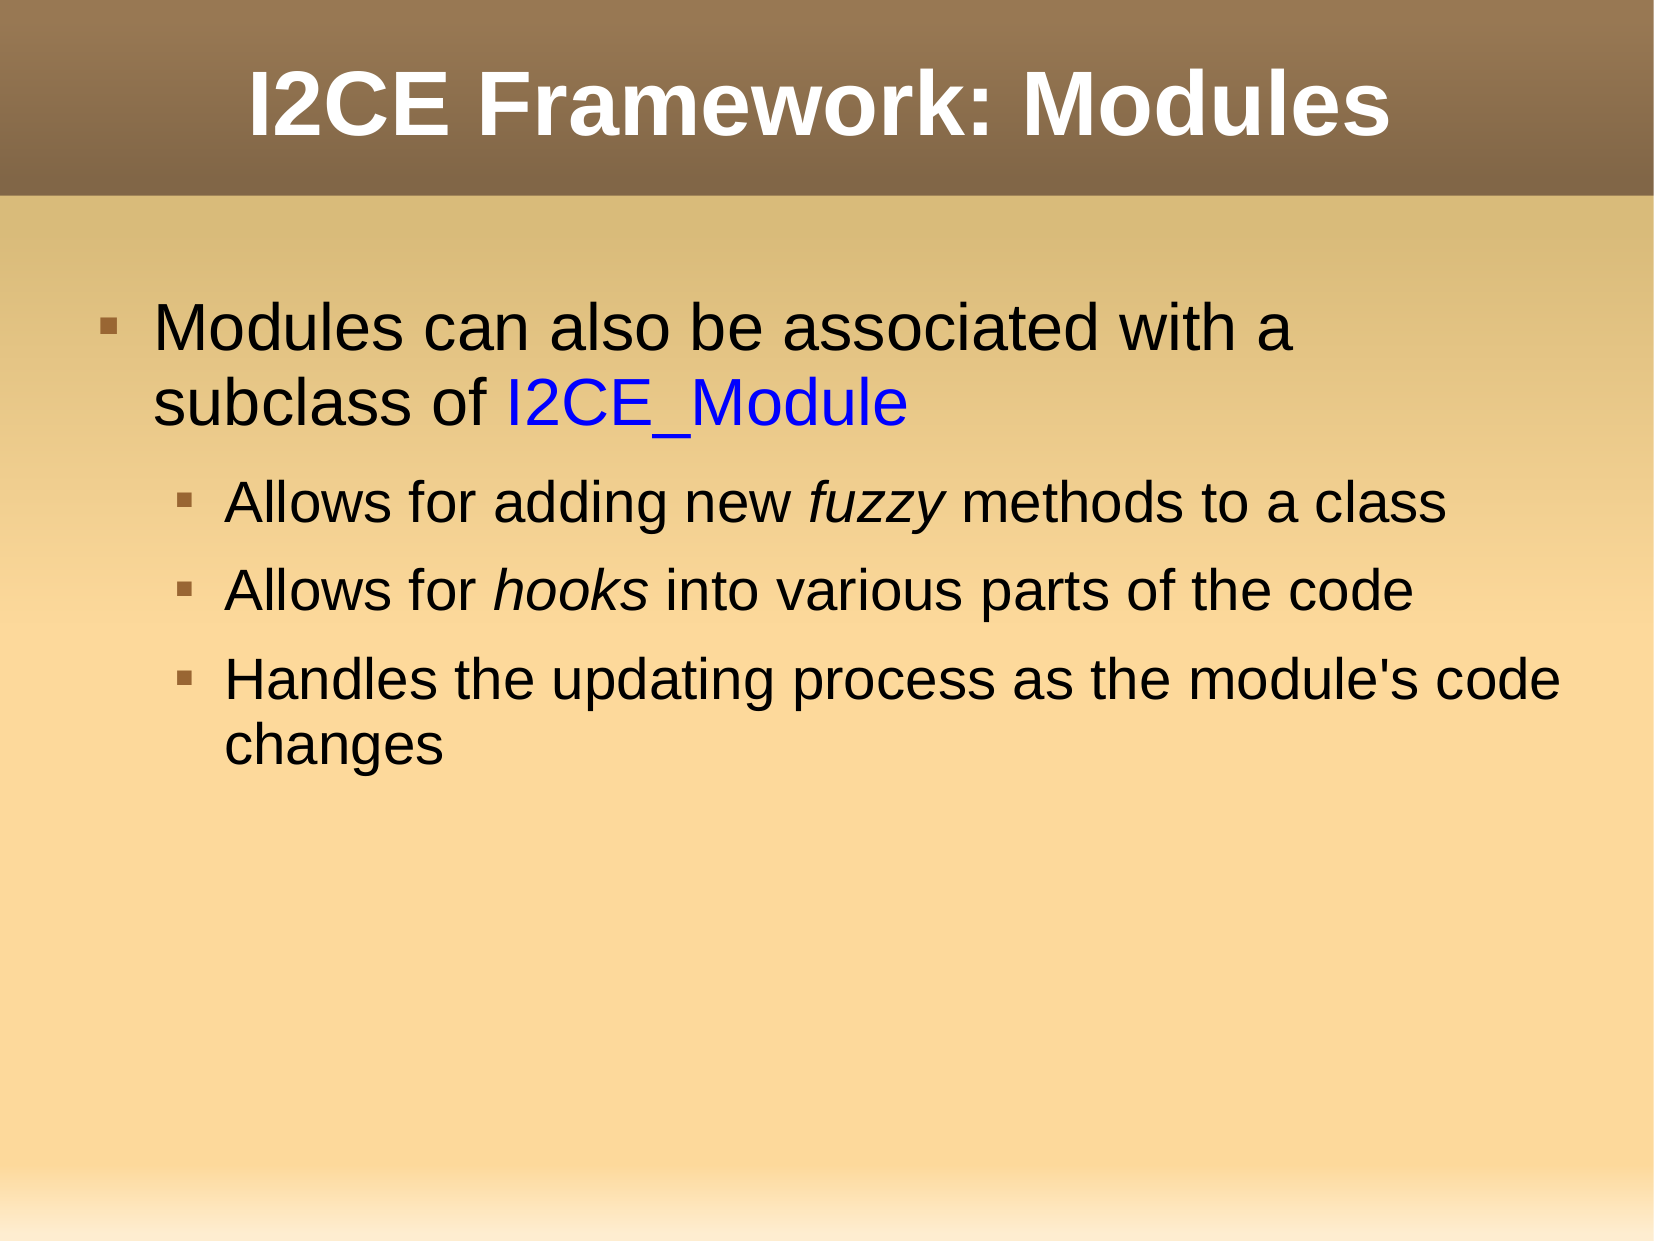

# I2CE Framework: Modules
Modules can also be associated with a subclass of I2CE_Module
Allows for adding new fuzzy methods to a class
Allows for hooks into various parts of the code
Handles the updating process as the module's code changes